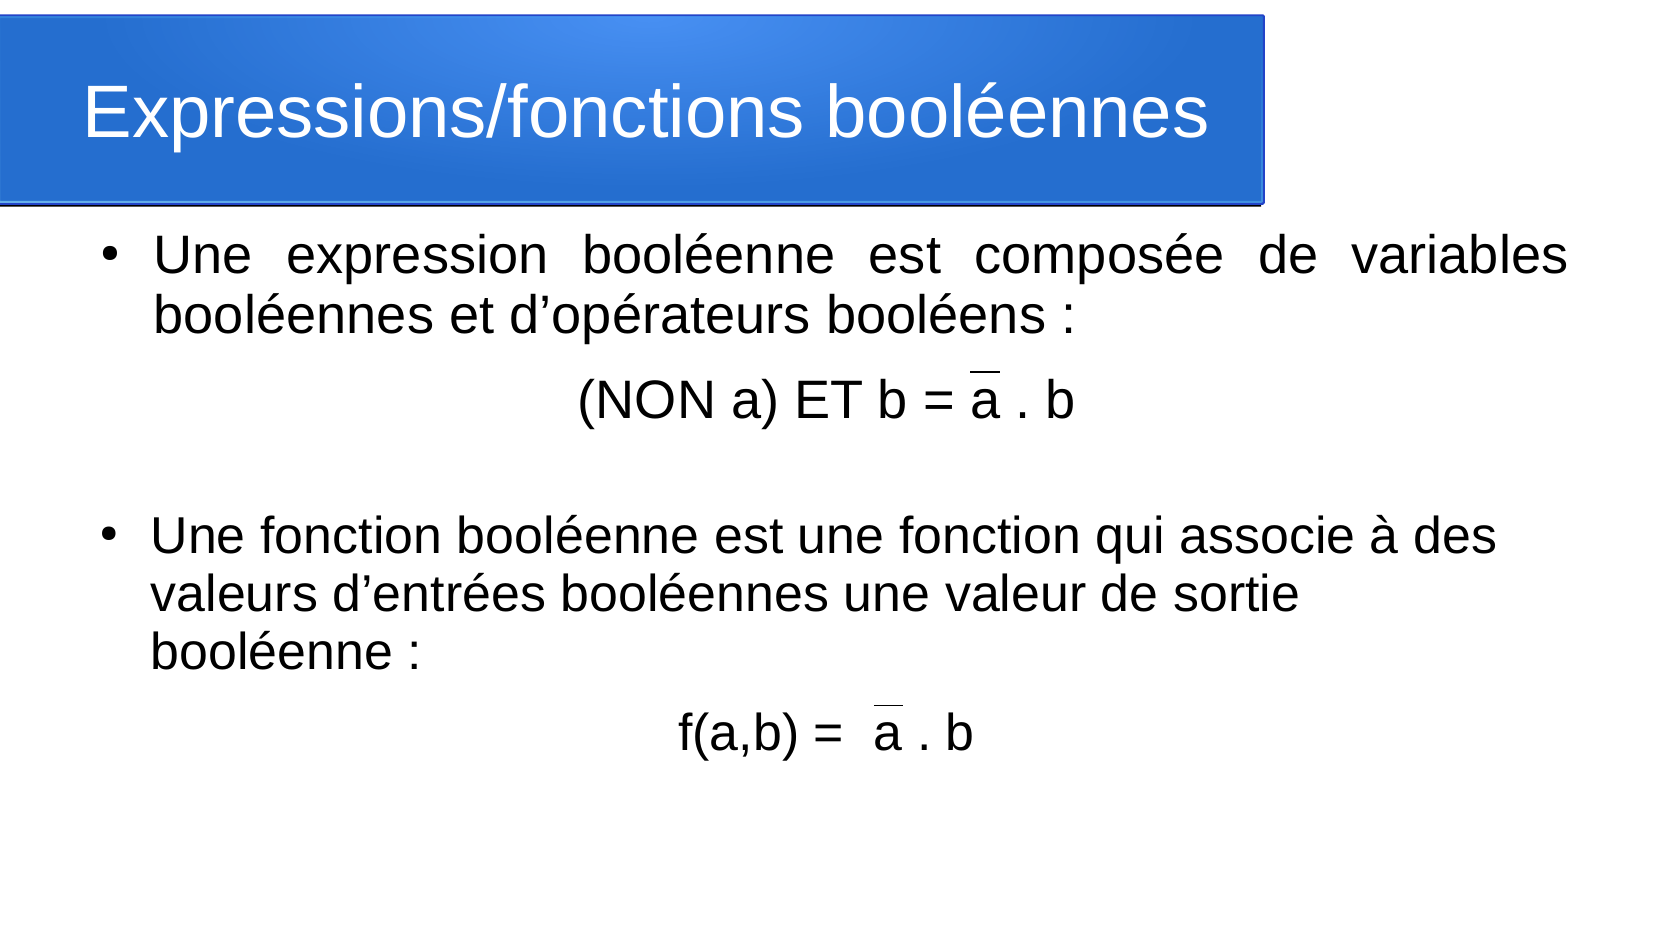

# Expressions/fonctions booléennes
Une expression booléenne est composée de variables booléennes et d’opérateurs booléens :
(NON a) ET b = a . b
Une fonction booléenne est une fonction qui associe à des valeurs d’entrées booléennes une valeur de sortie booléenne :
f(a,b) = a . b